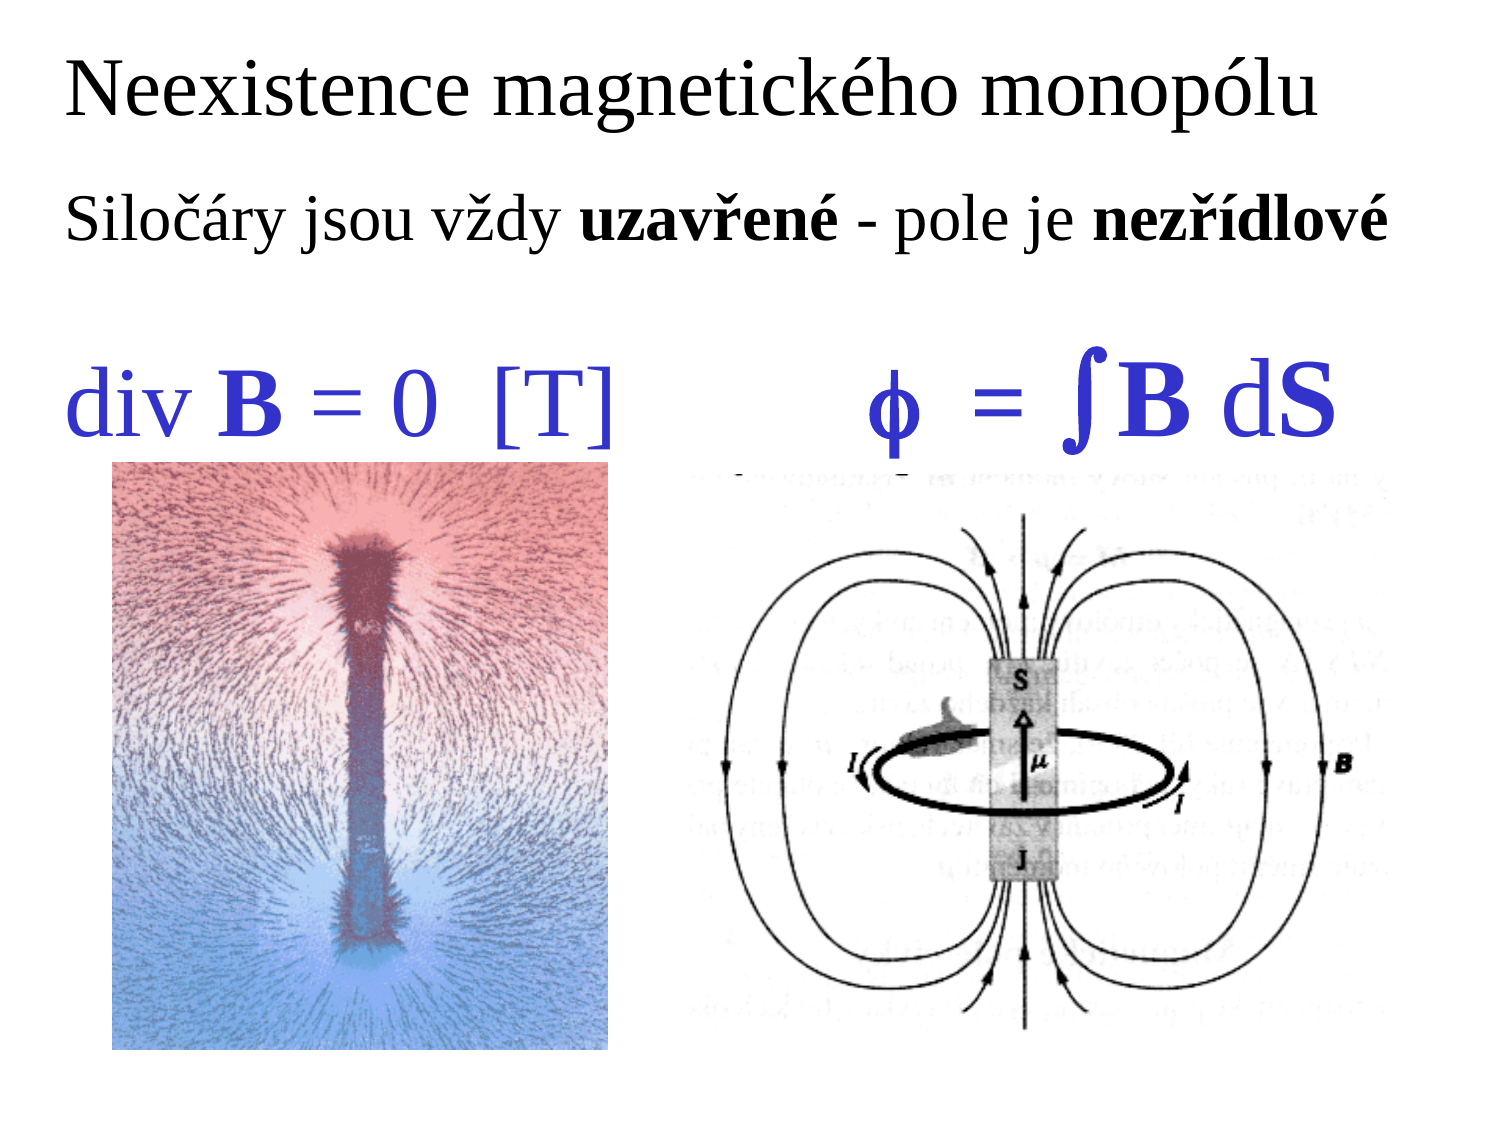

Neexistence magnetického monopólu
Siločáry jsou vždy uzavřené - pole je nezřídlové
div B = 0 [T] = B dS